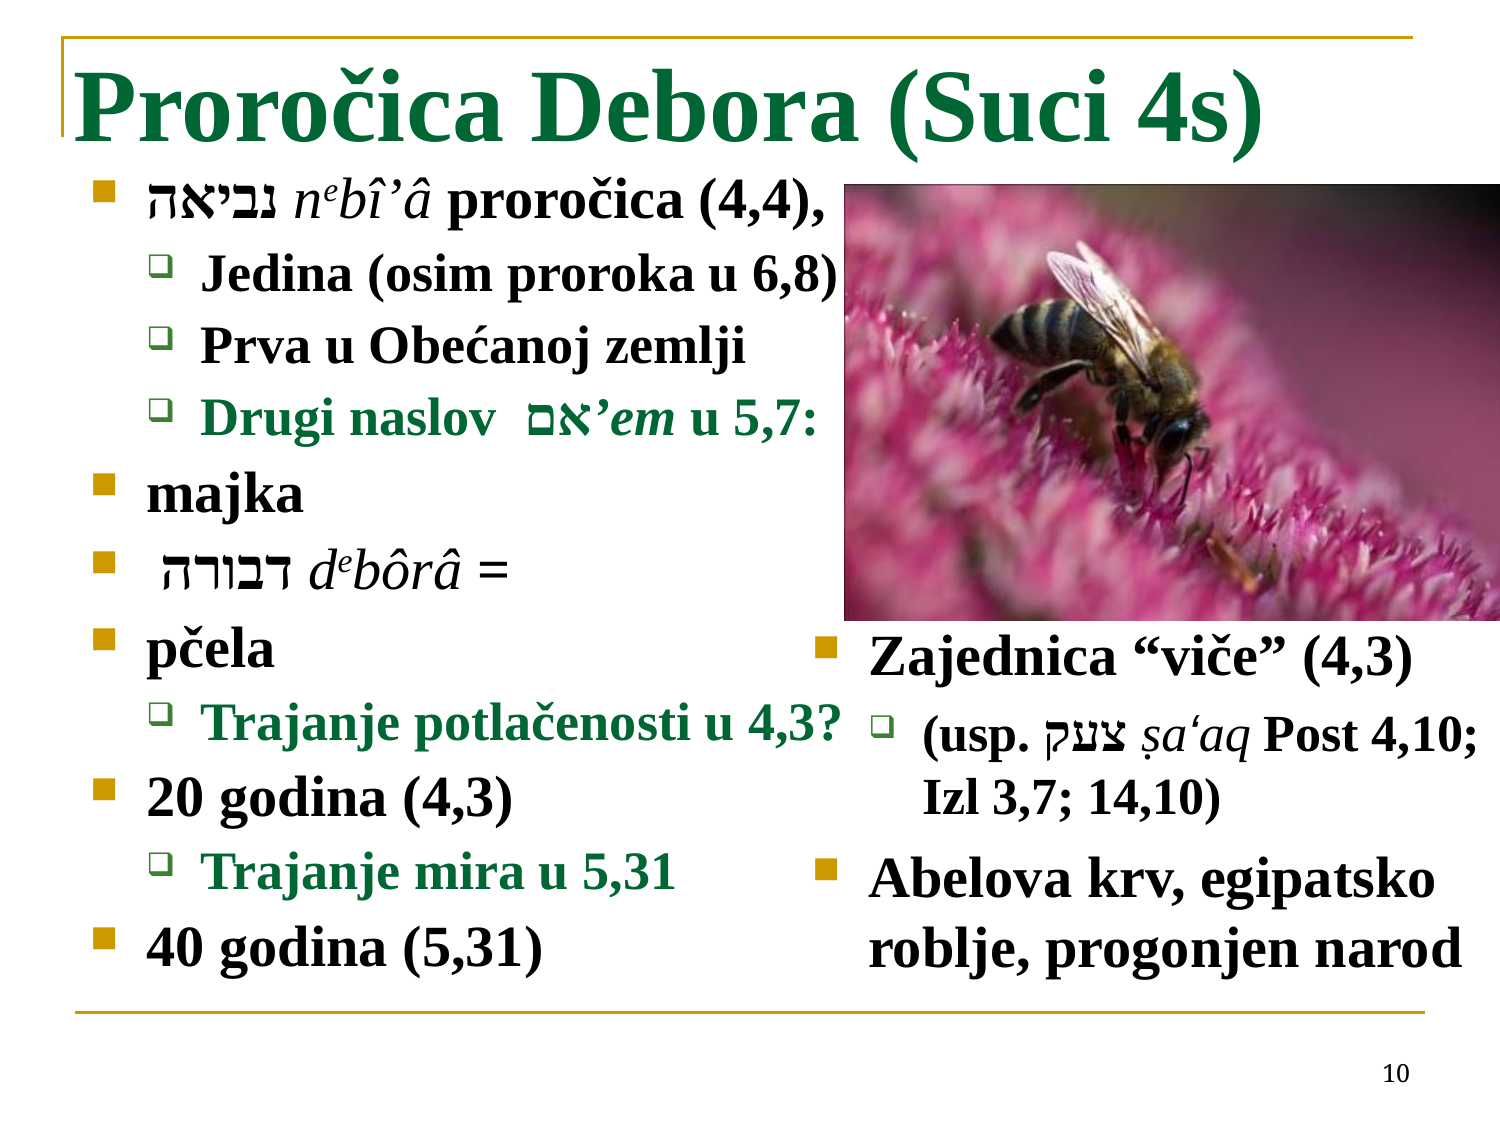

# Proročica Debora (Suci 4s)
נביאה nebî’â proročica (4,4),
Jedina (osim proroka u 6,8)
Prva u Obećanoj zemlji
Drugi naslov אם’em u 5,7:
majka
 דבורה debôrâ =
pčela
Trajanje potlačenosti u 4,3?
20 godina (4,3)
Trajanje mira u 5,31
40 godina (5,31)
Zajednica “viče” (4,3)
(usp. צעק ṣa‘aq Post 4,10; Izl 3,7; 14,10)
Abelova krv, egipatsko roblje, progonjen narod